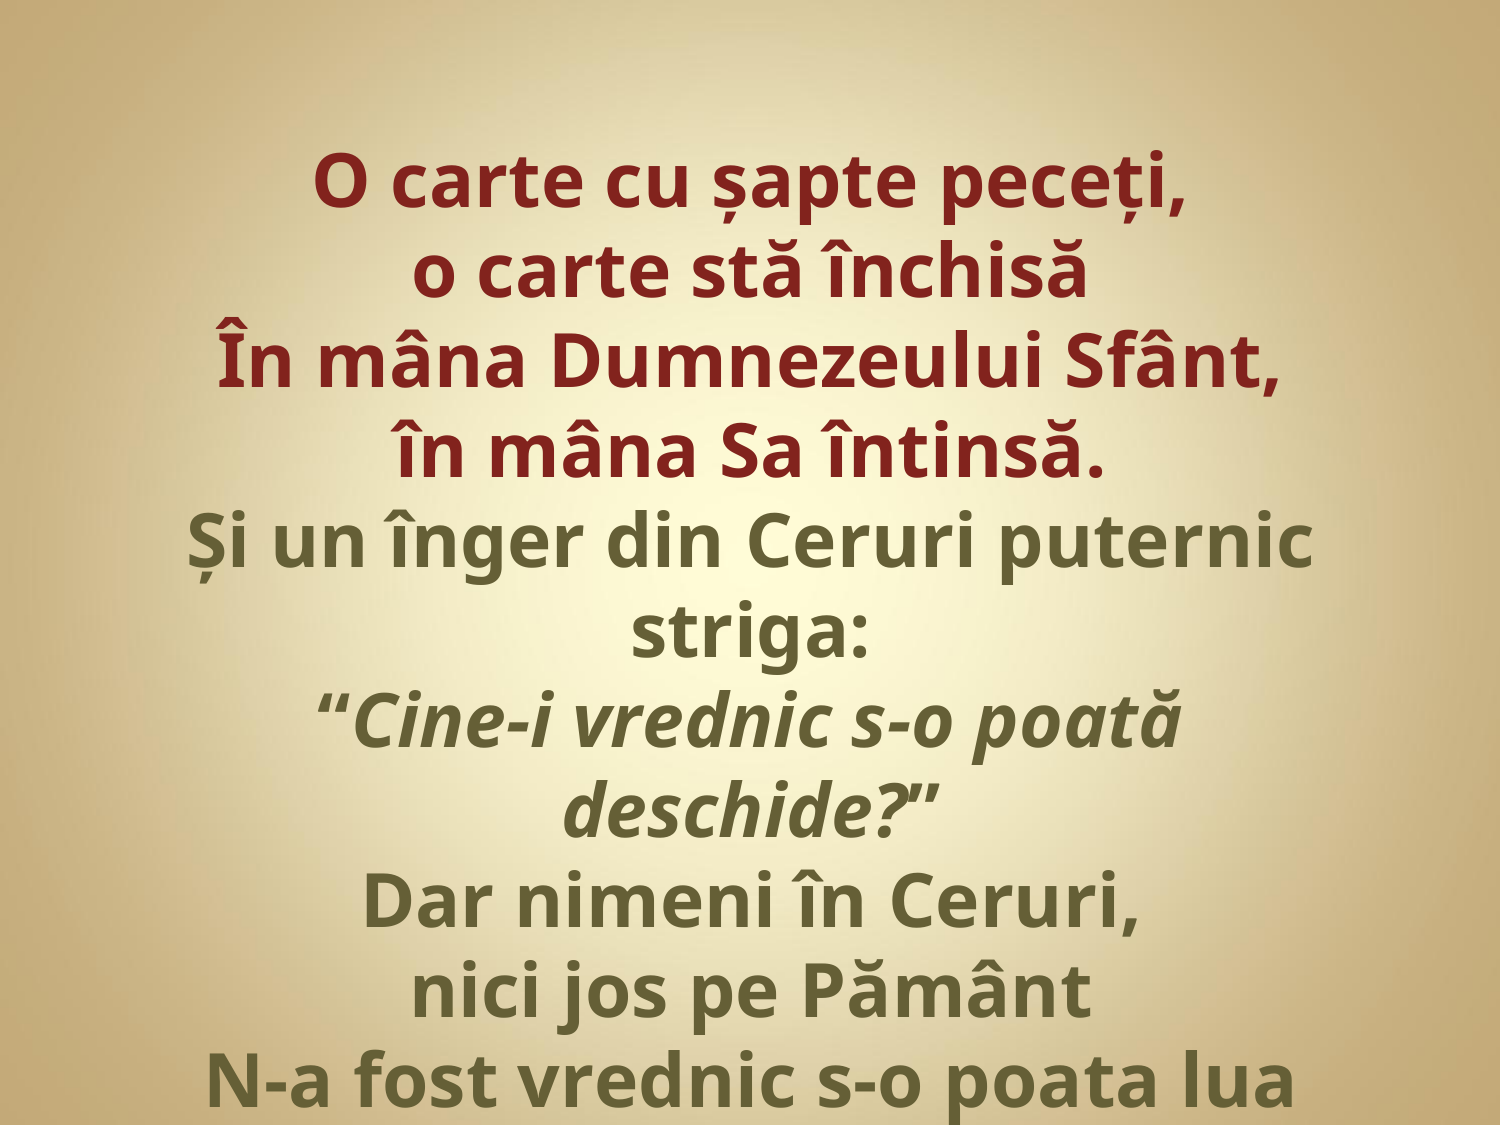

O carte cu şapte peceţi,
o carte stă închisă
În mâna Dumnezeului Sfânt,
în mâna Sa întinsă.
Şi un înger din Ceruri puternic striga:
“Cine-i vrednic s-o poată deschide?”
Dar nimeni în Ceruri,
nici jos pe Pământ
N-a fost vrednic s-o poata lua